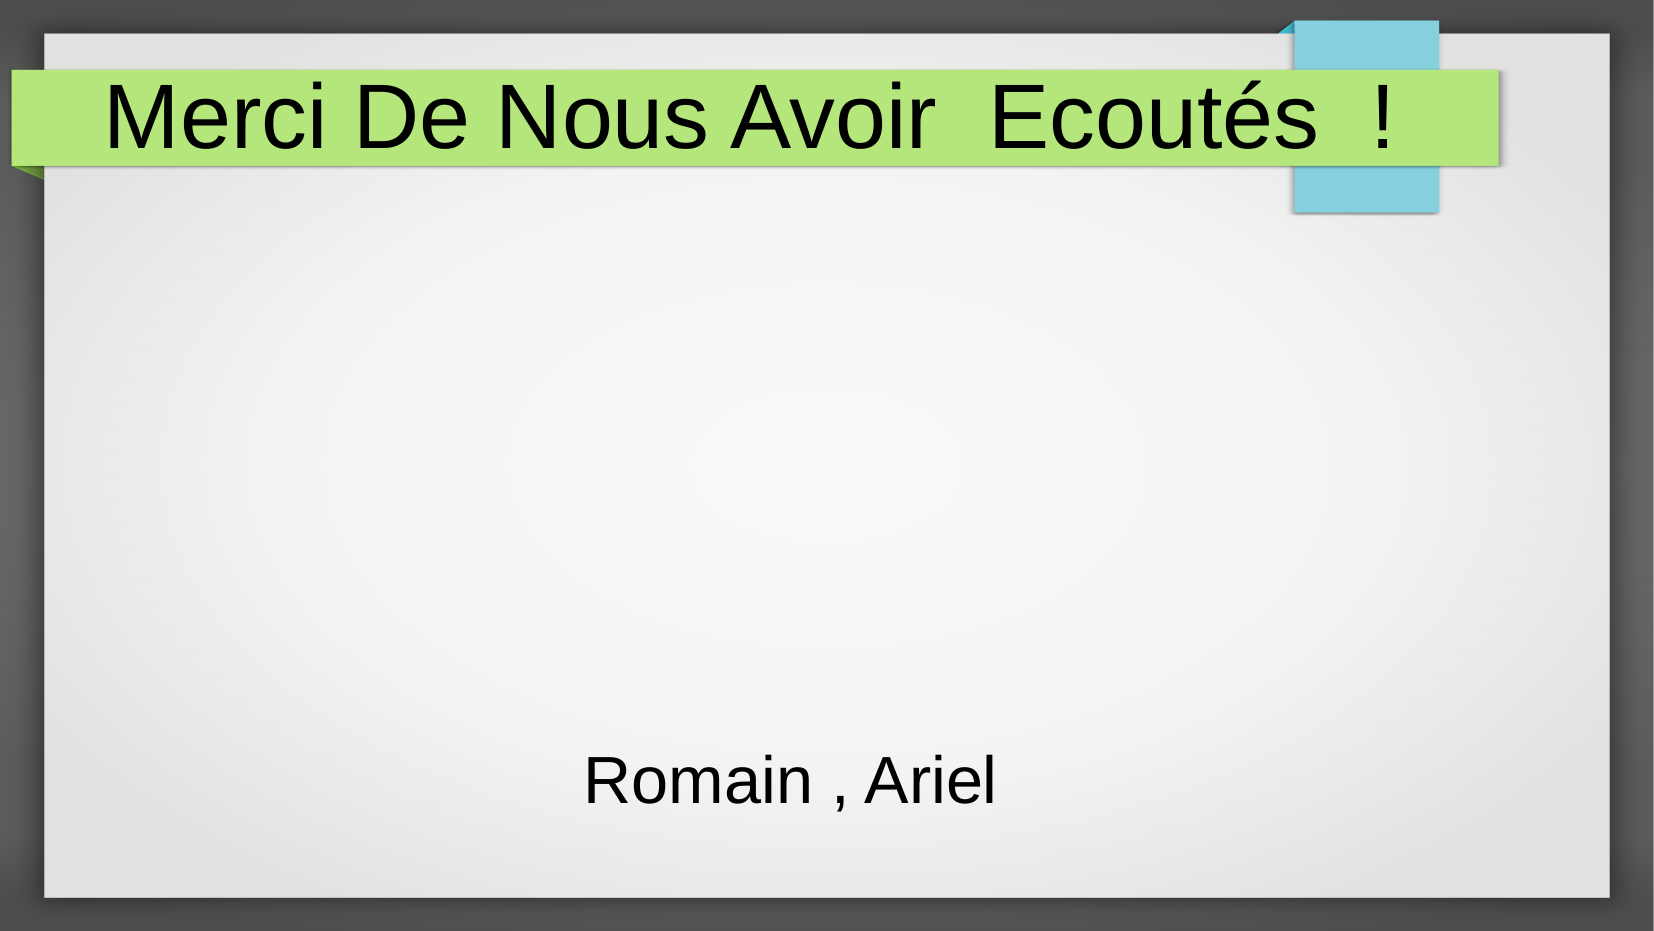

# Merci De Nous Avoir Ecoutés !
 Romain , Ariel